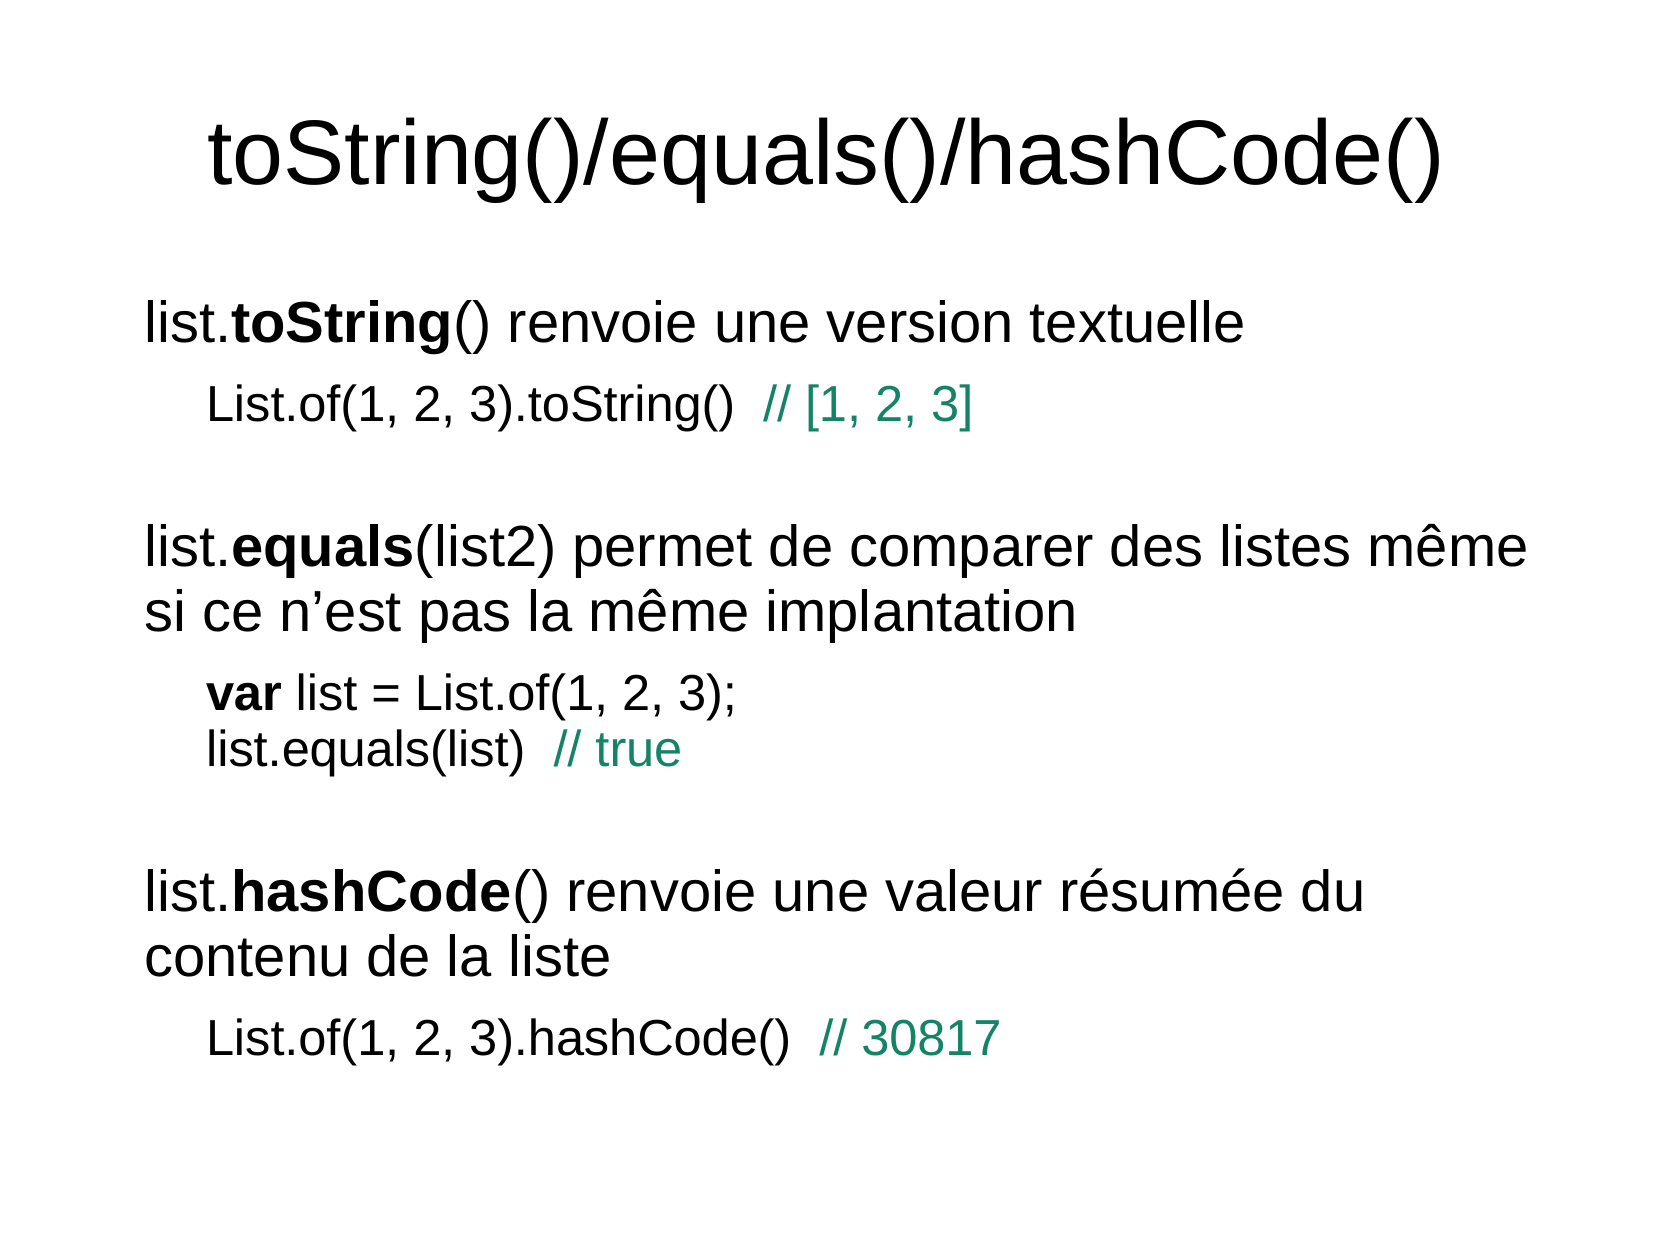

# toString()/equals()/hashCode()
list.toString() renvoie une version textuelle
List.of(1, 2, 3).toString() // [1, 2, 3]
list.equals(list2) permet de comparer des listes même si ce n’est pas la même implantation
var list = List.of(1, 2, 3);
list.equals(list) // true
list.hashCode() renvoie une valeur résumée du contenu de la liste
List.of(1, 2, 3).hashCode() // 30817